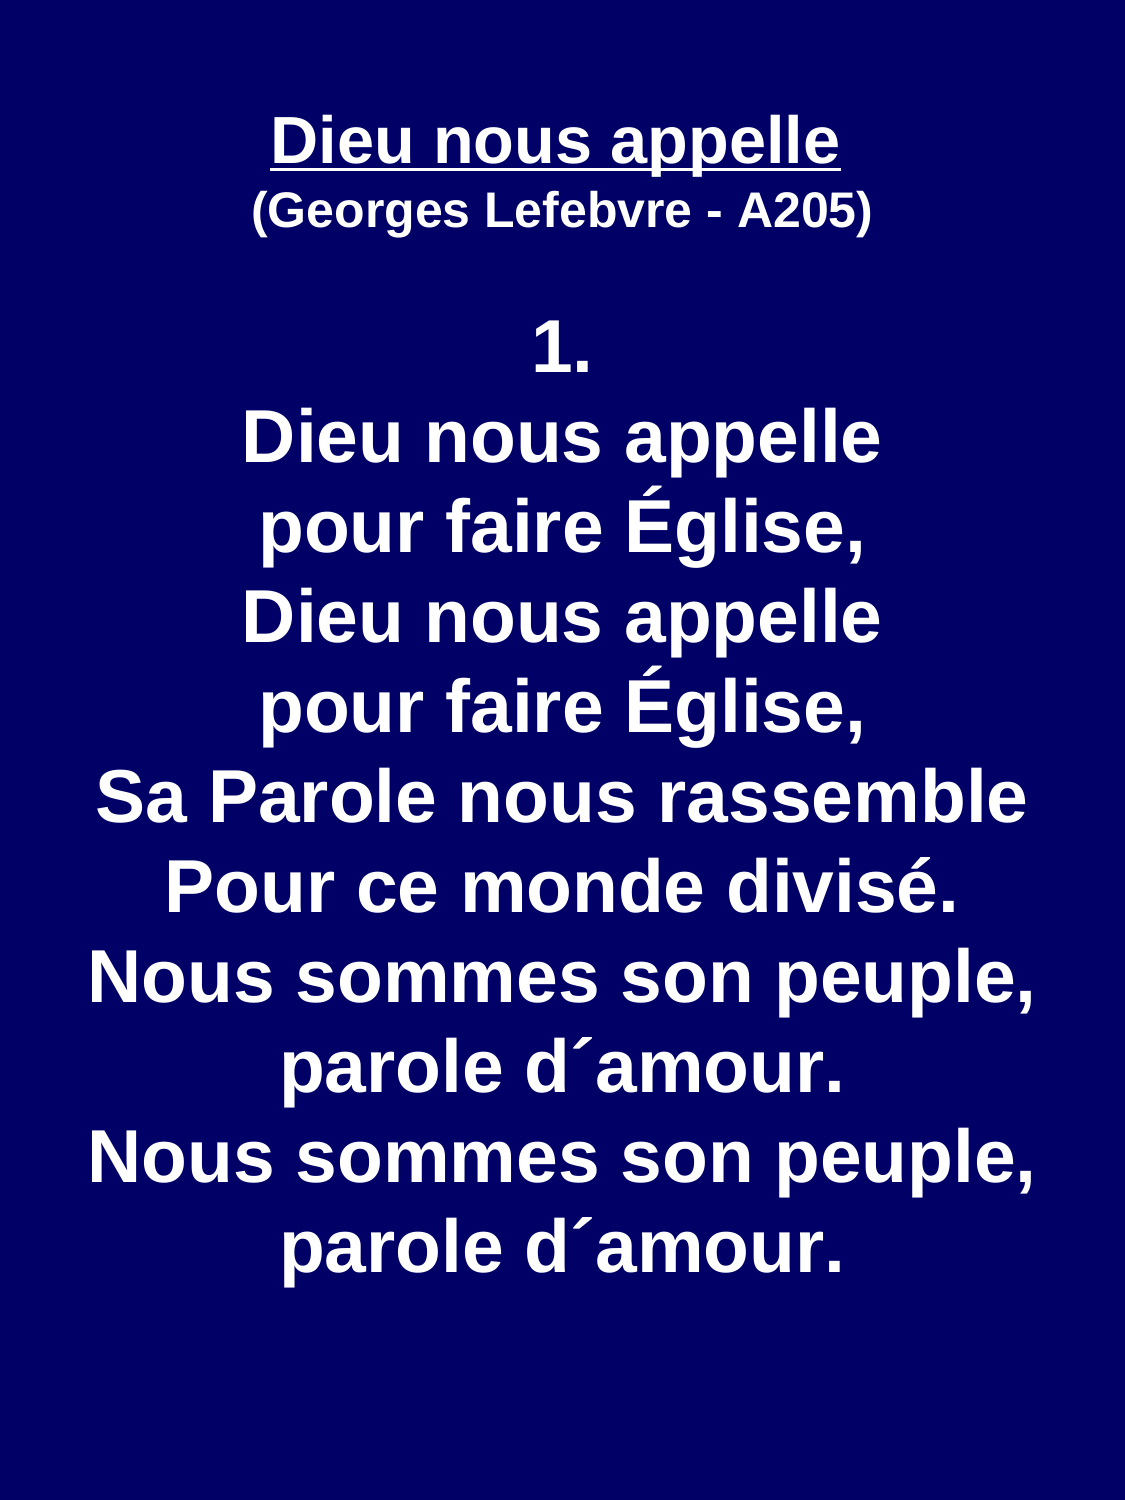

Dieu nous appelle
(Georges Lefebvre - A205)
1.
Dieu nous appelle
pour faire Église,
Dieu nous appelle
pour faire Église,
Sa Parole nous rassemble
Pour ce monde divisé.
Nous sommes son peuple,
parole d´amour.
Nous sommes son peuple,
parole d´amour.